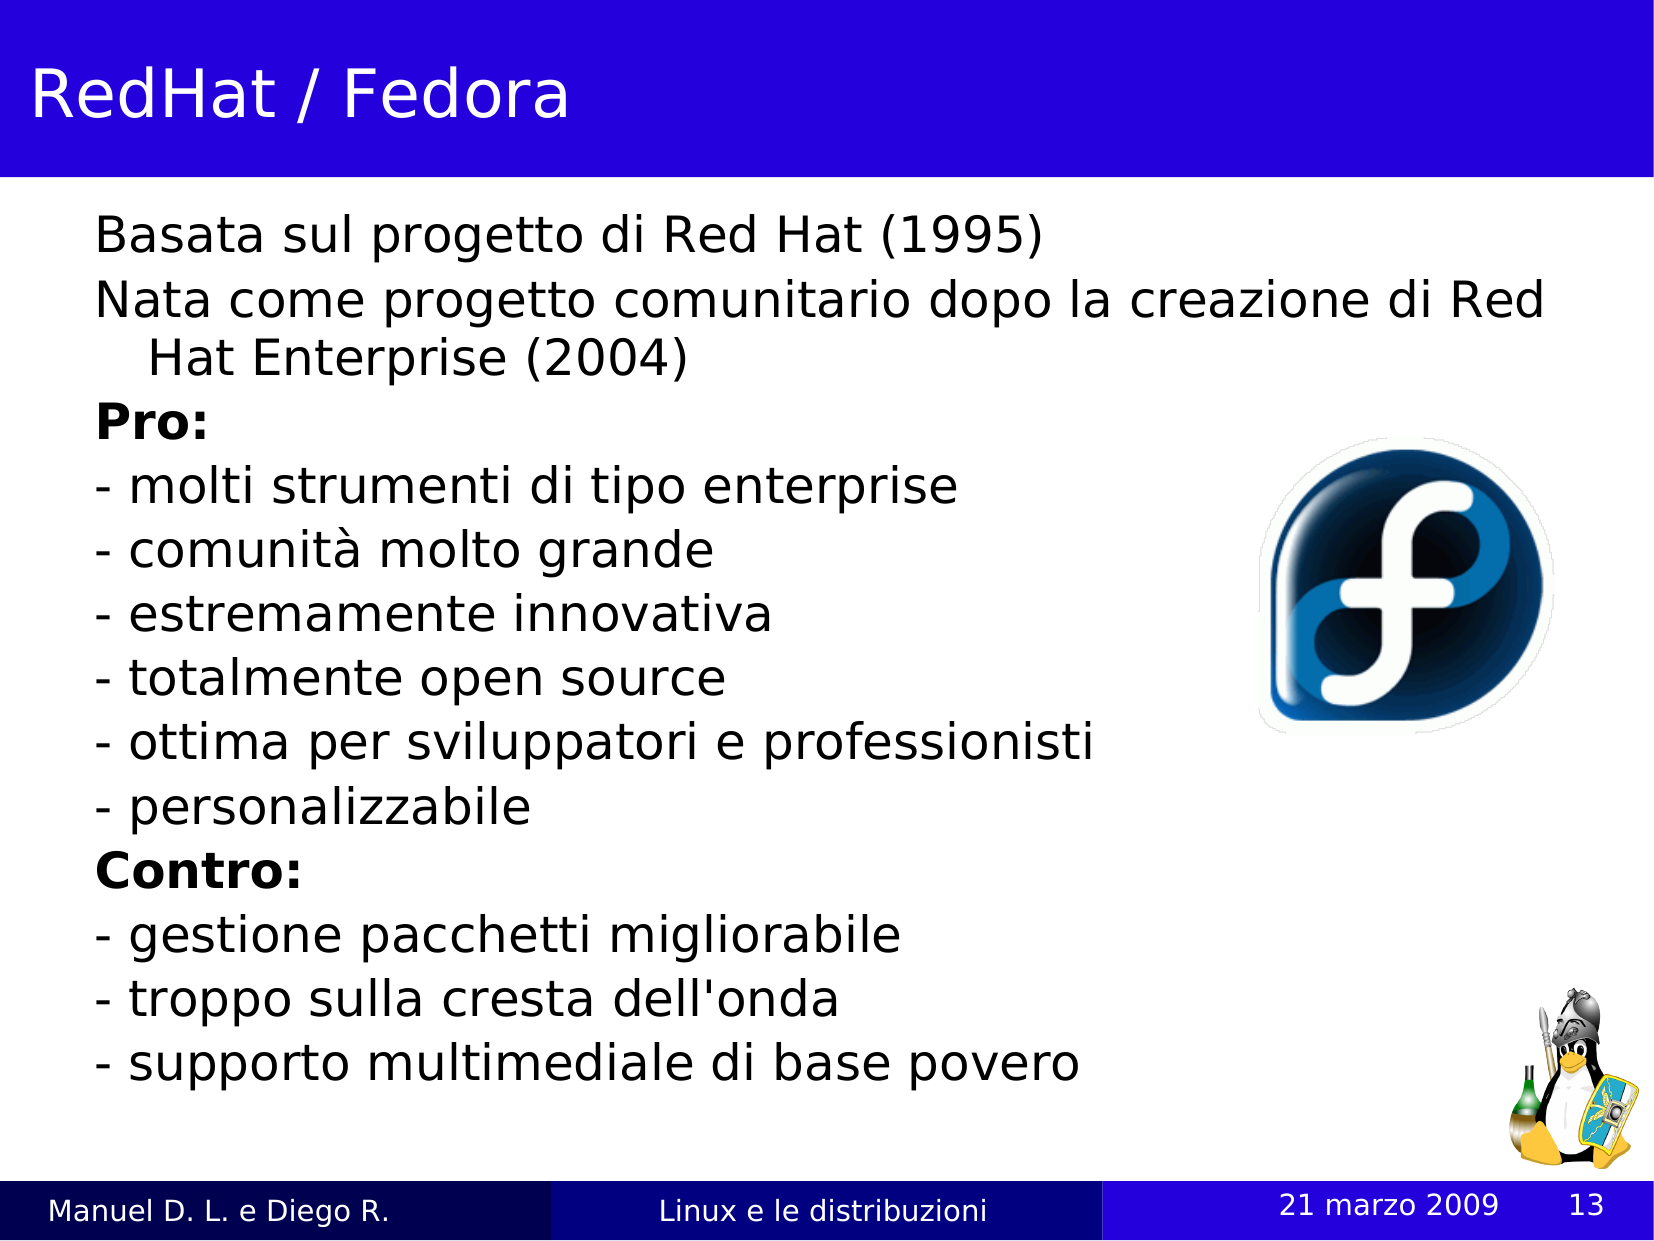

# RedHat / Fedora
Basata sul progetto di Red Hat (1995)
Nata come progetto comunitario dopo la creazione di Red Hat Enterprise (2004)
Pro:
- molti strumenti di tipo enterprise
- comunità molto grande
- estremamente innovativa
- totalmente open source
- ottima per sviluppatori e professionisti
- personalizzabile
Contro:
- gestione pacchetti migliorabile
- troppo sulla cresta dell'onda
- supporto multimediale di base povero